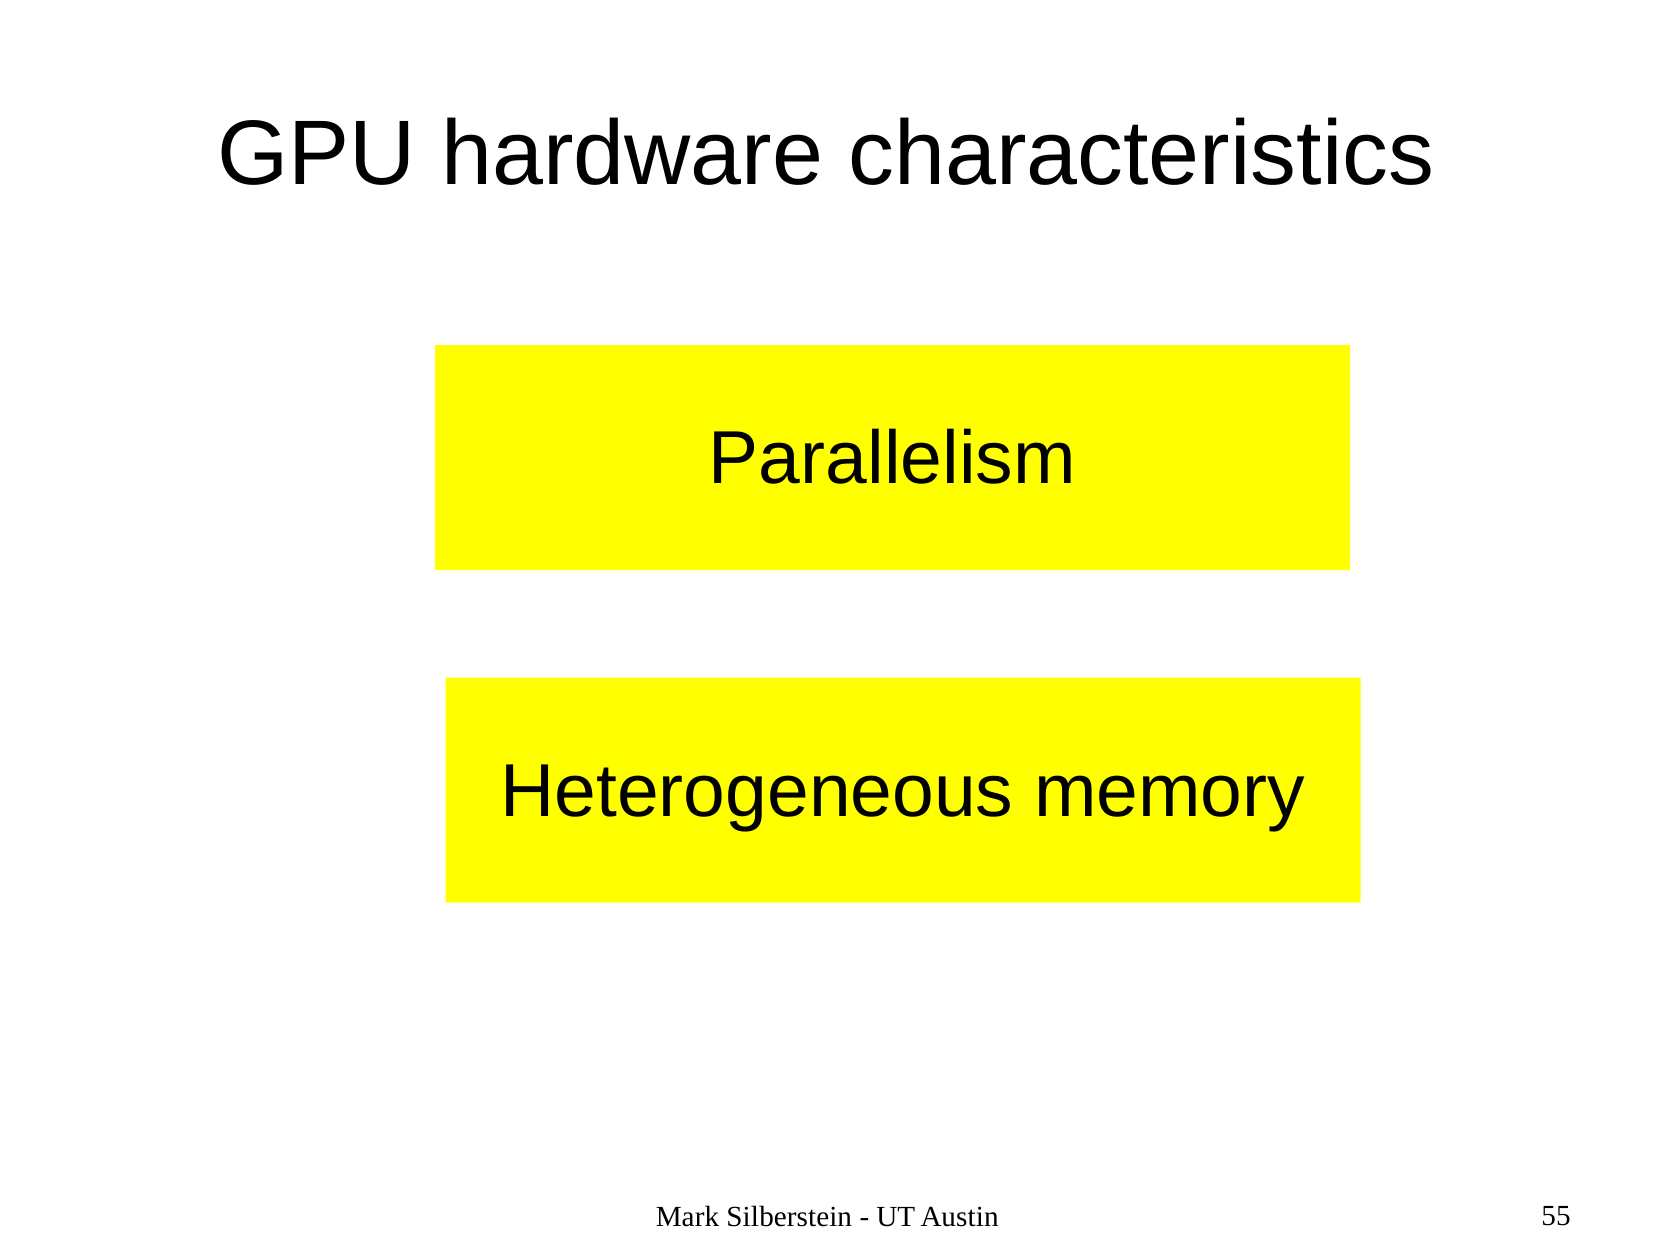

# GPU hardware characteristics
Parallelism
Heterogeneous memory
55
Mark Silberstein - UT Austin